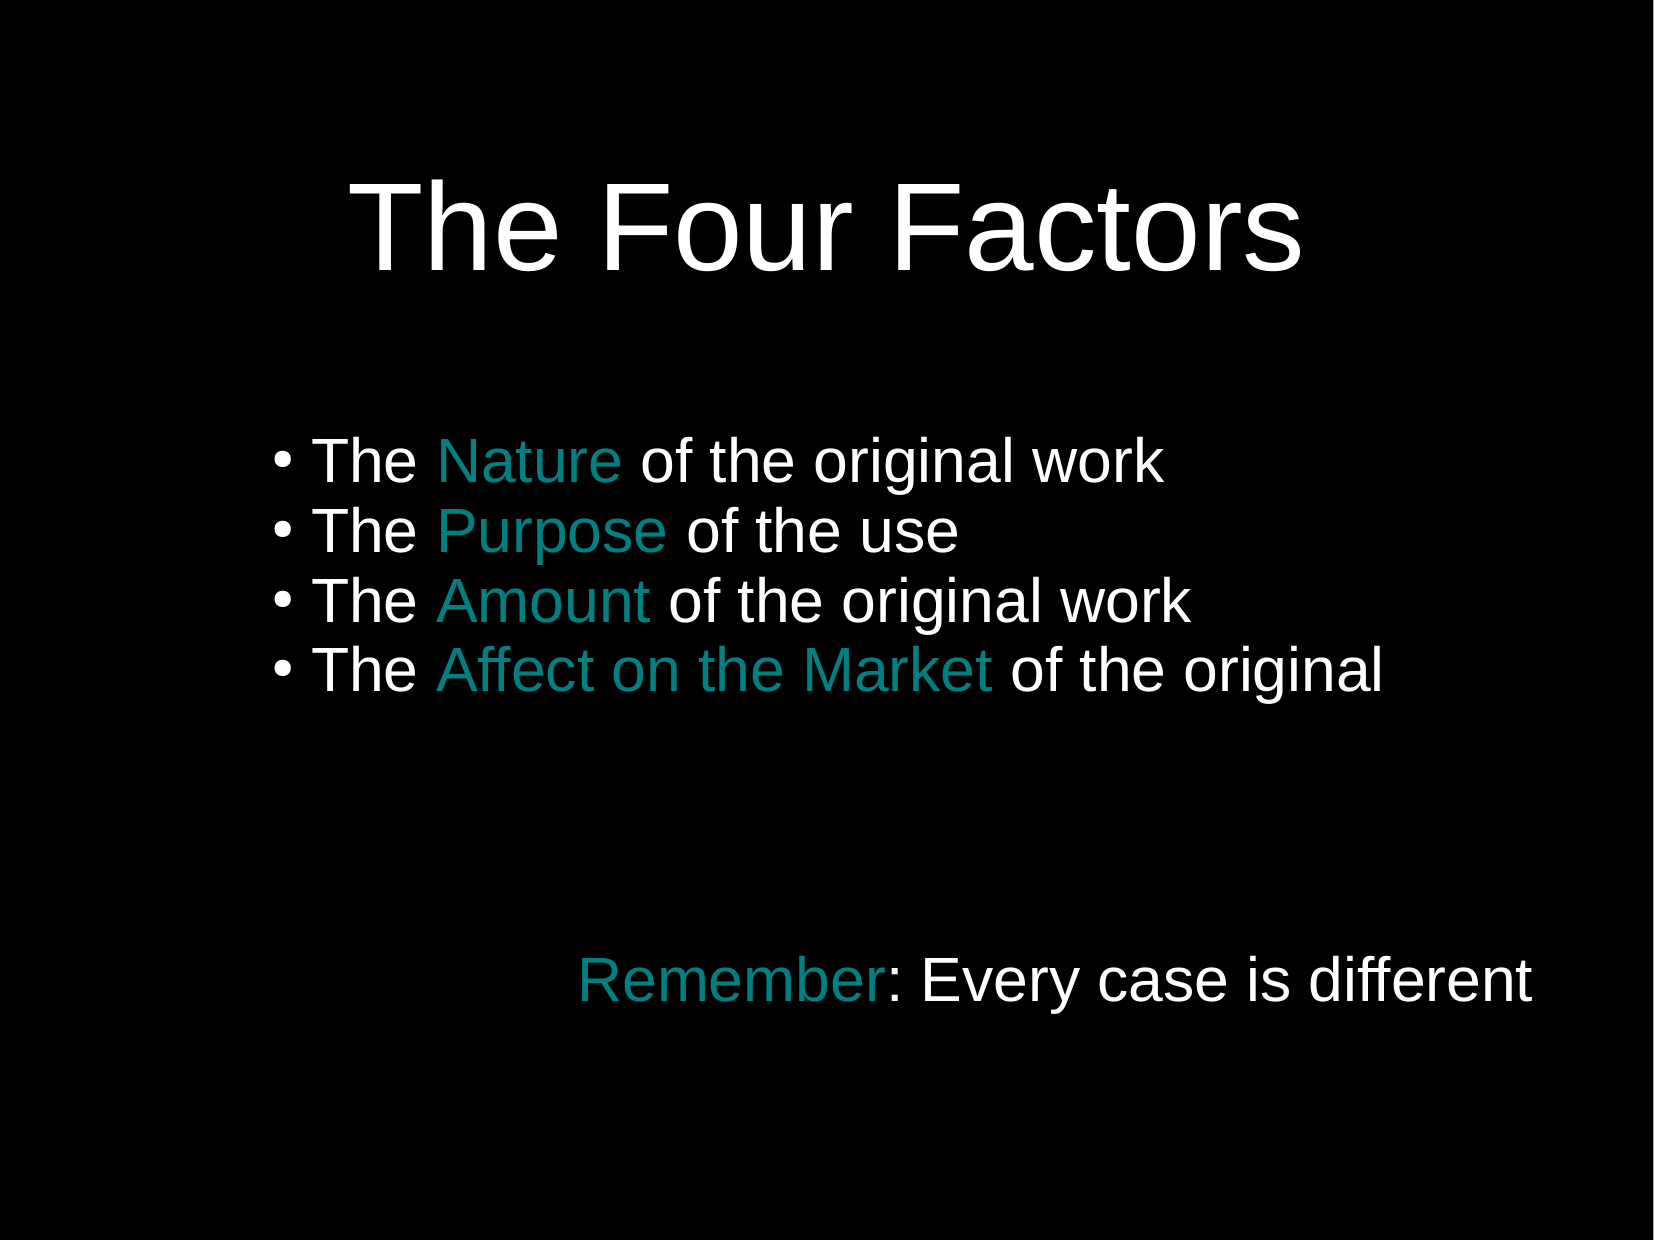

The Four Factors
 The Nature of the original work
 The Purpose of the use
 The Amount of the original work
 The Affect on the Market of the original
Remember: Every case is different